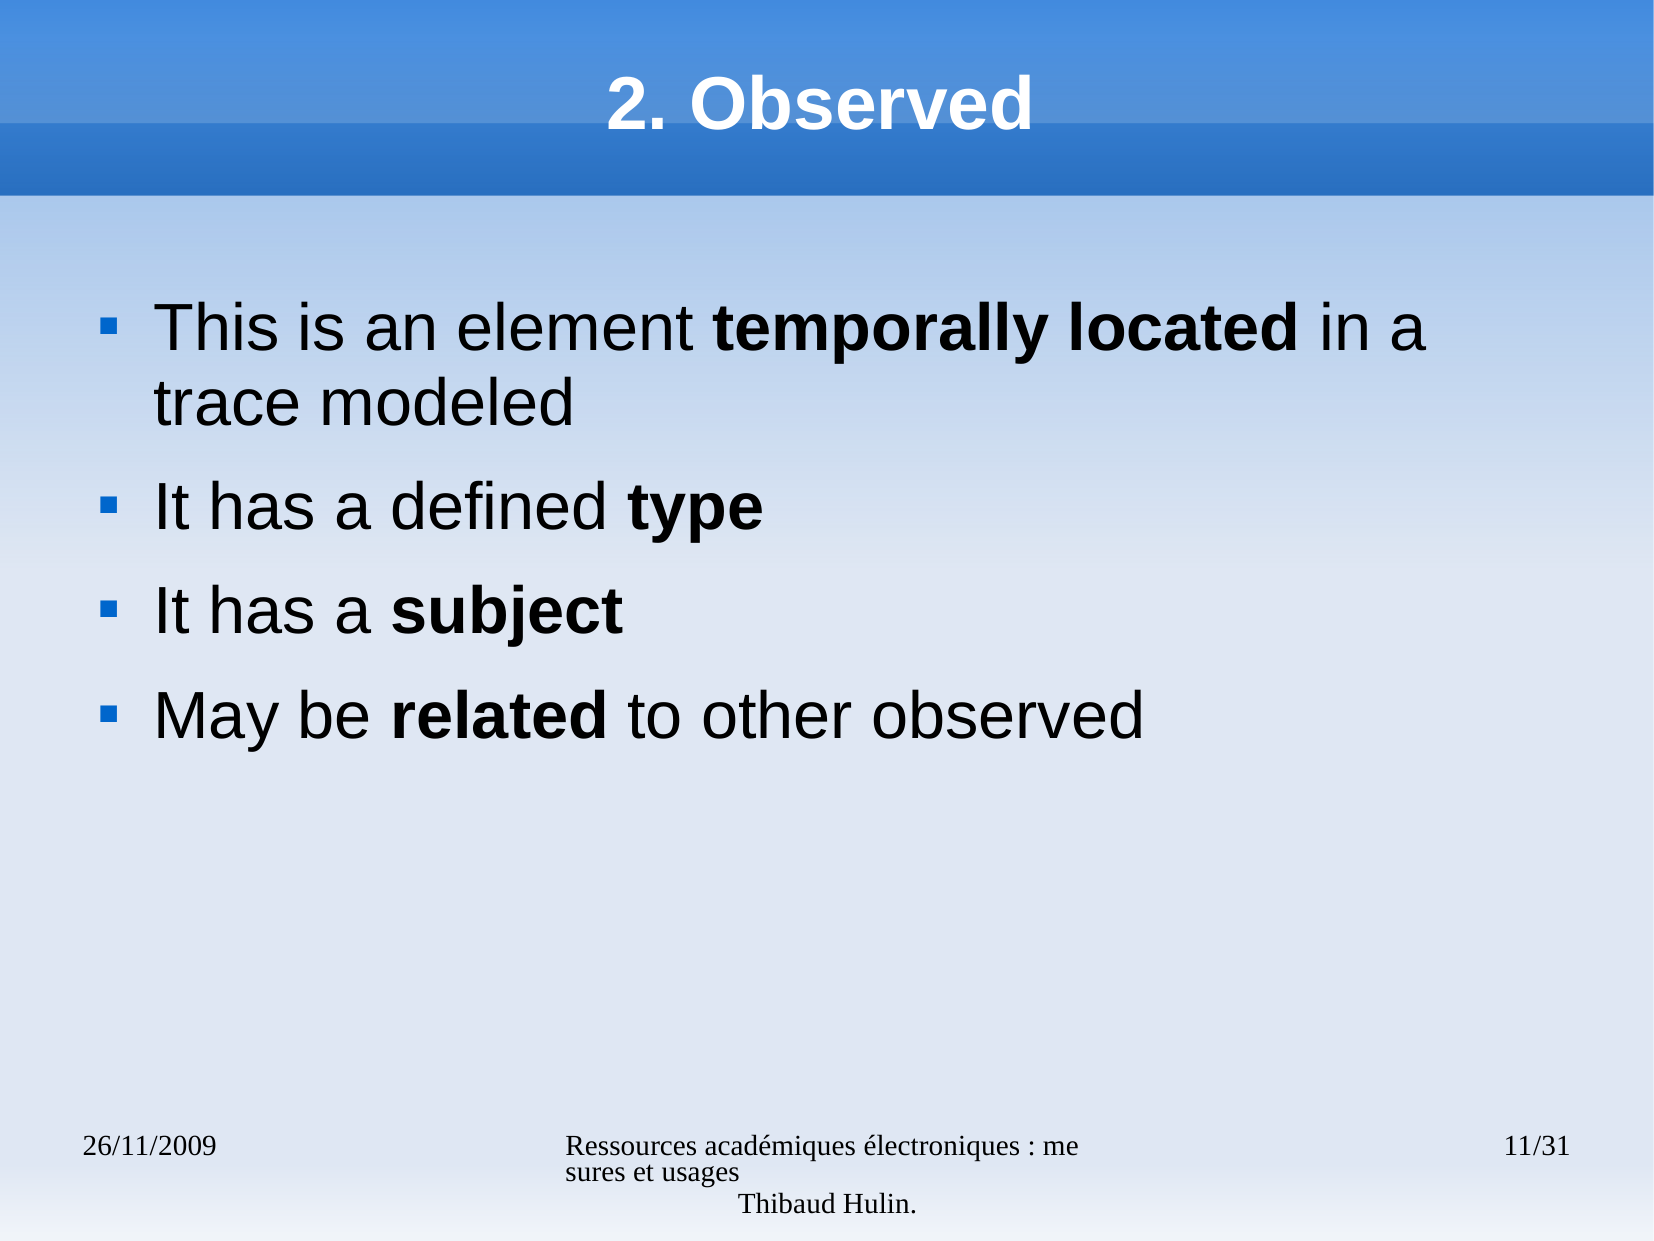

# 2. Observed
This is an element temporally located in a trace modeled
It has a defined type
It has a subject
May be related to other observed
26/11/2009
Ressources académiques électroniques : mesures et usages
11